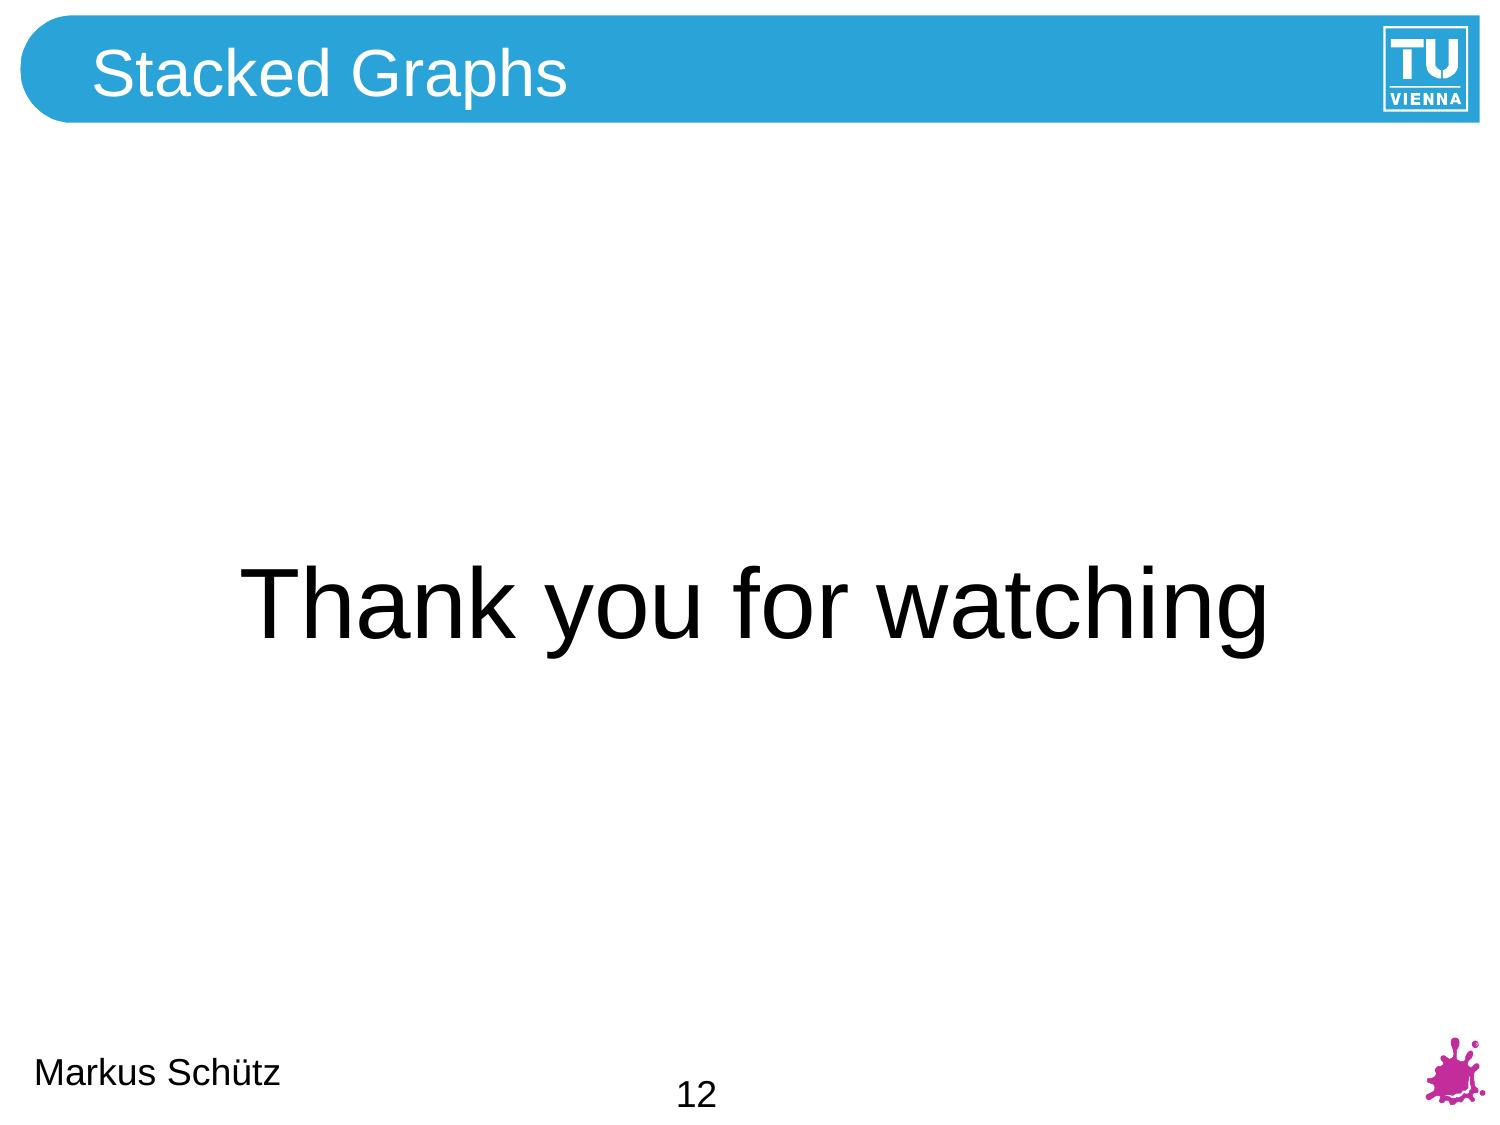

# Stacked Graphs
Thank you for watching
12
Markus Schütz